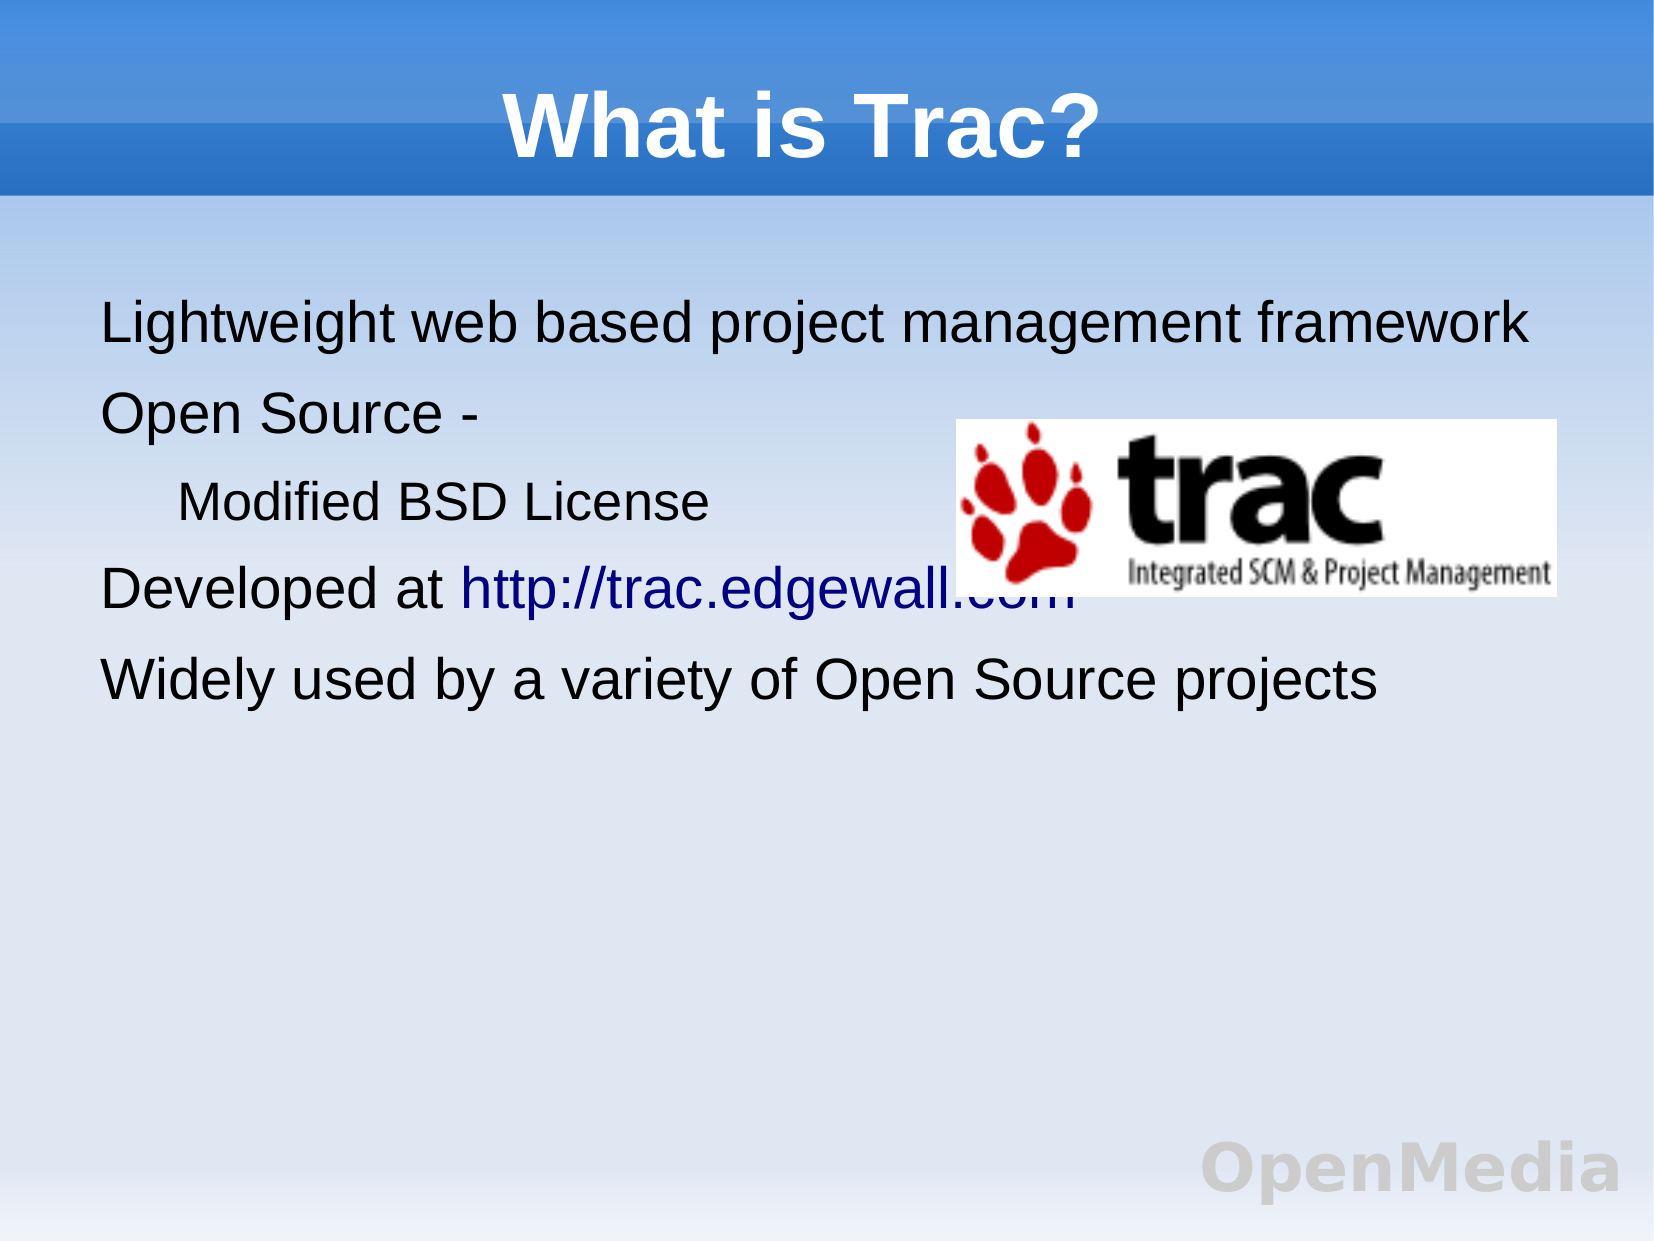

# What is Trac?
Lightweight web based project management framework
Open Source -
Modified BSD License
Developed at http://trac.edgewall.com
Widely used by a variety of Open Source projects
4